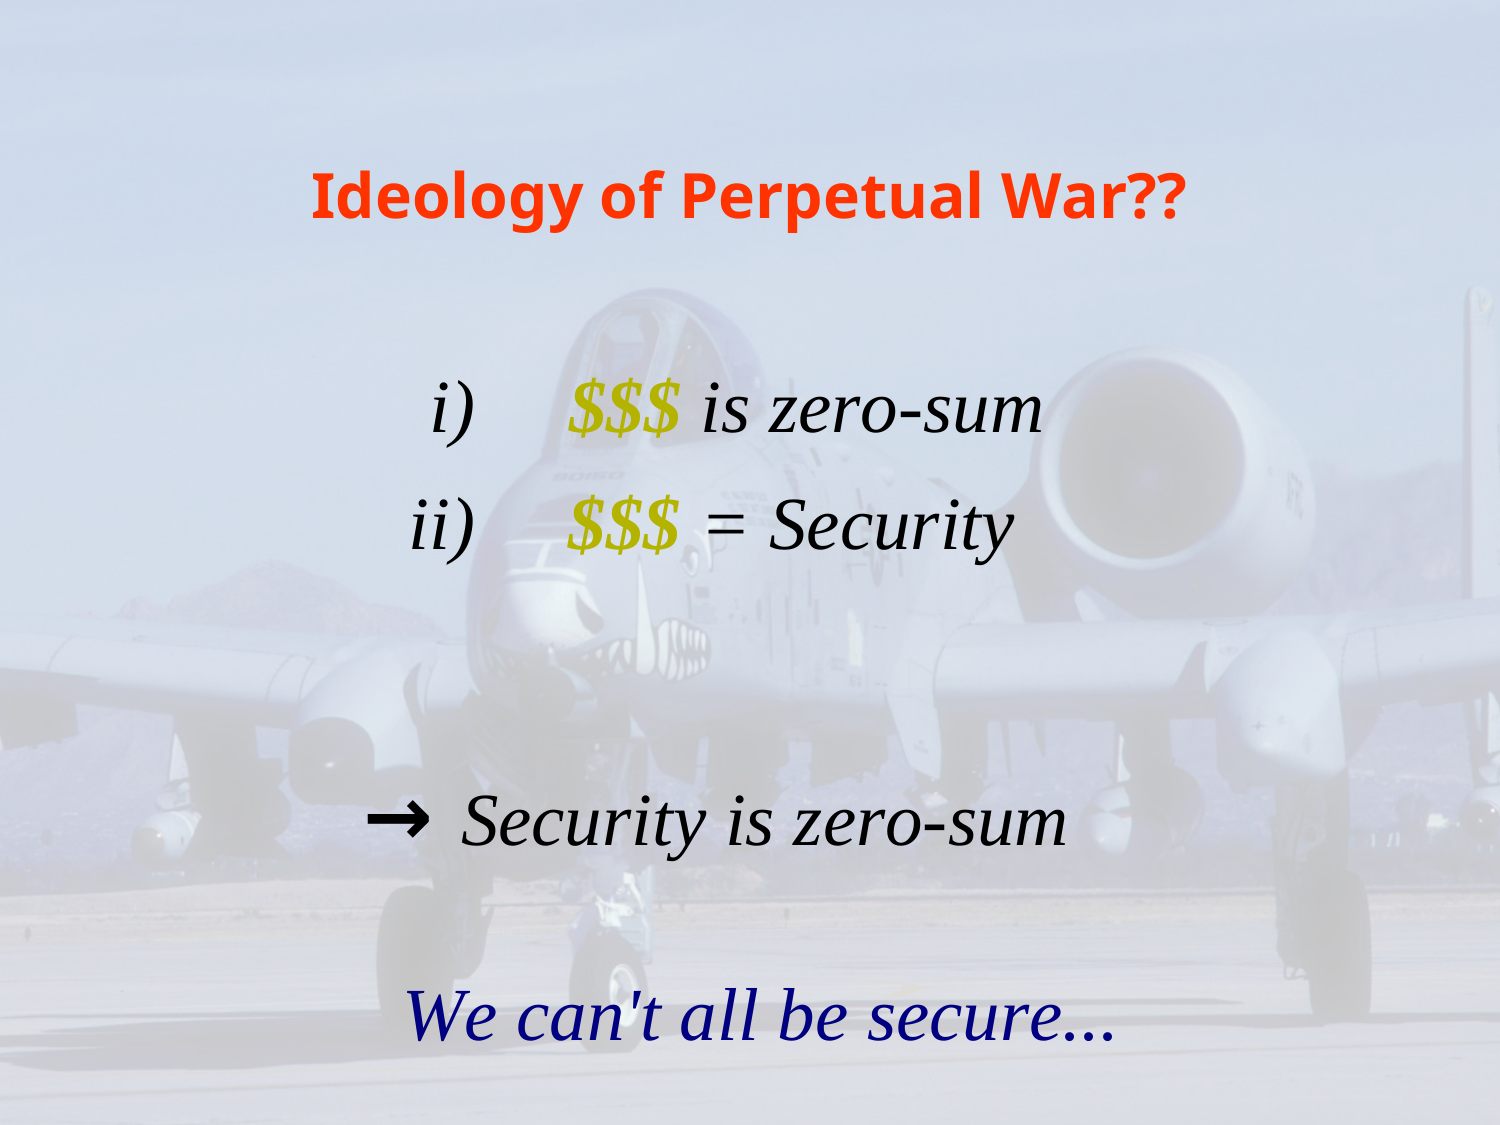

# Ideology of Perpetual War??
i) $$$ is zero-sum
 ii) $$$ = Security
→ Security is zero-sum
We can't all be secure...